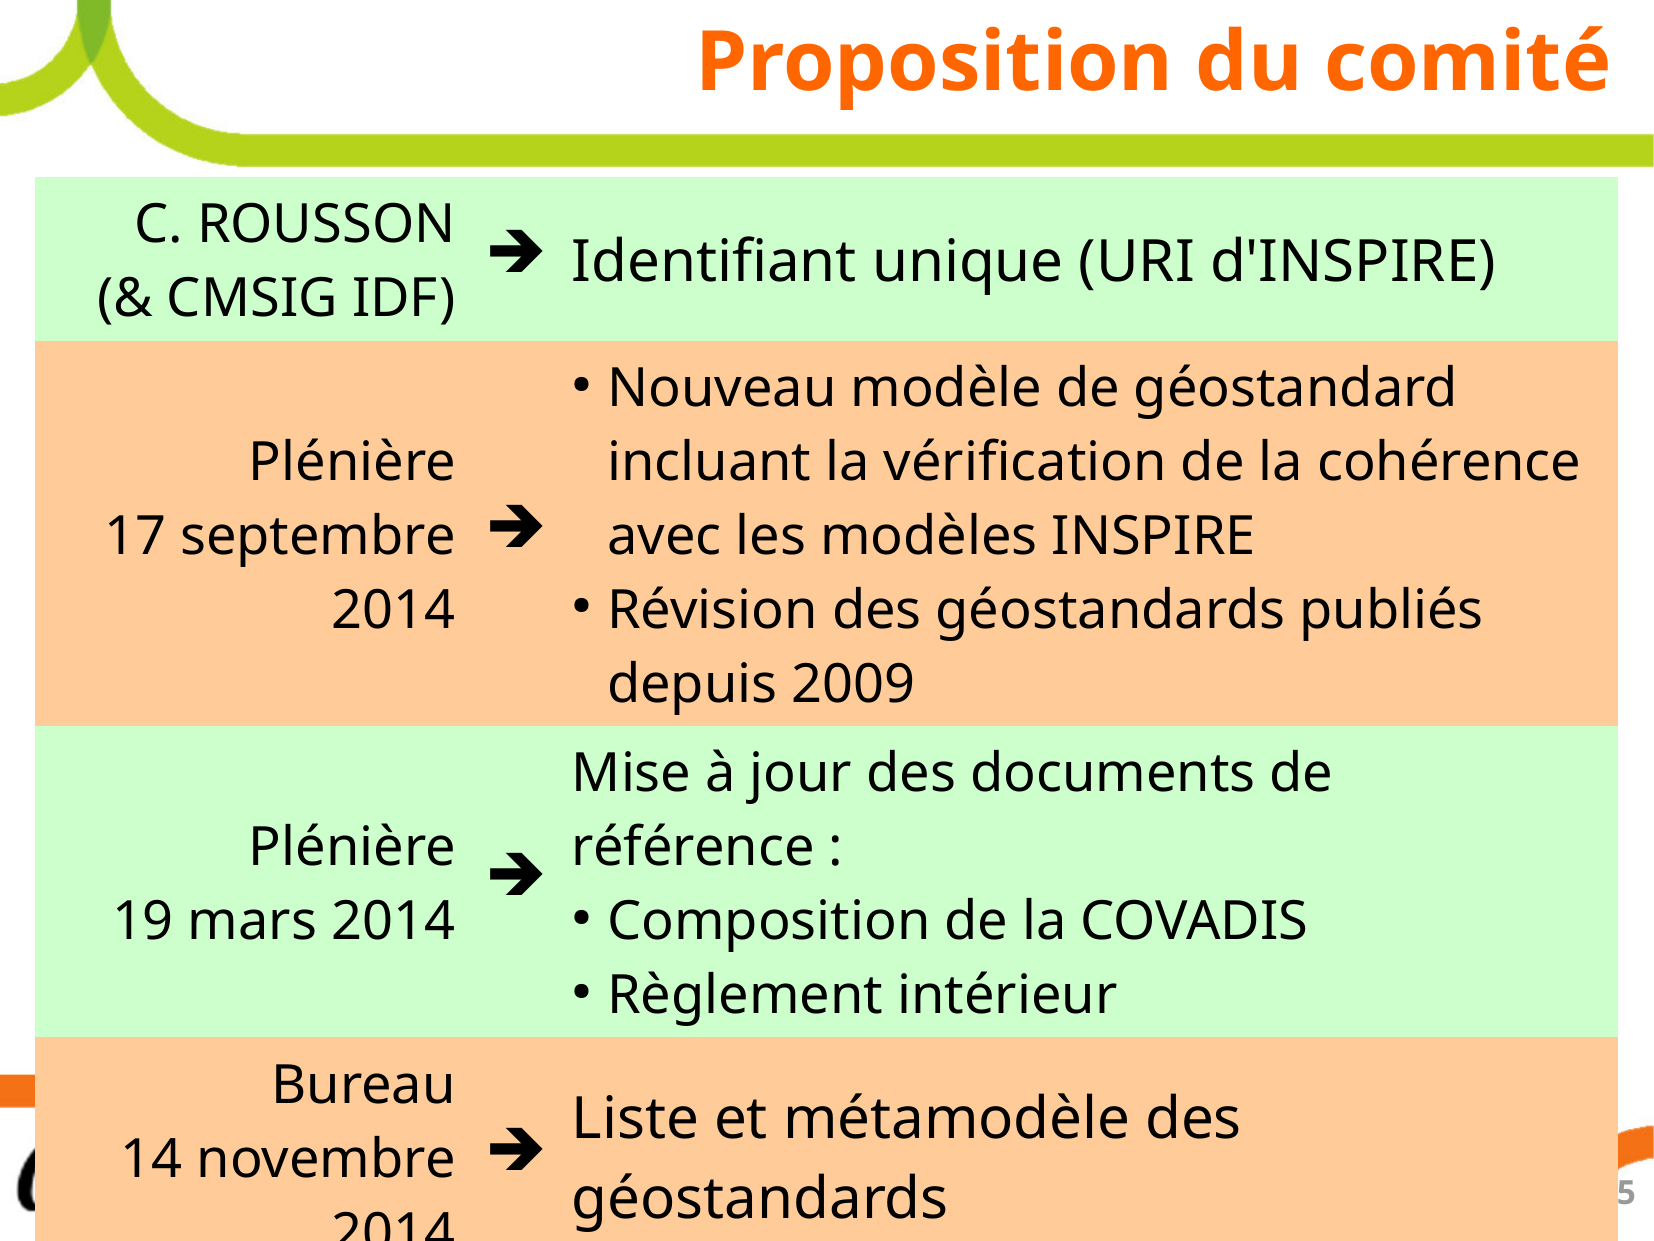

# Proposition du comité
| C. ROUSSON (& CMSIG IDF) |  | Identifiant unique (URI d'INSPIRE) |
| --- | --- | --- |
| Plénière 17 septembre 2014 |  | Nouveau modèle de géostandard incluant la vérification de la cohérence avec les modèles INSPIRE Révision des géostandards publiés depuis 2009 |
| Plénière 19 mars 2014 |  | Mise à jour des documents de référence : Composition de la COVADIS Règlement intérieur |
| Bureau 14 novembre 2014 |  | Liste et métamodèle des géostandards |
Vers le programme 2015
5
19 novembre 2014